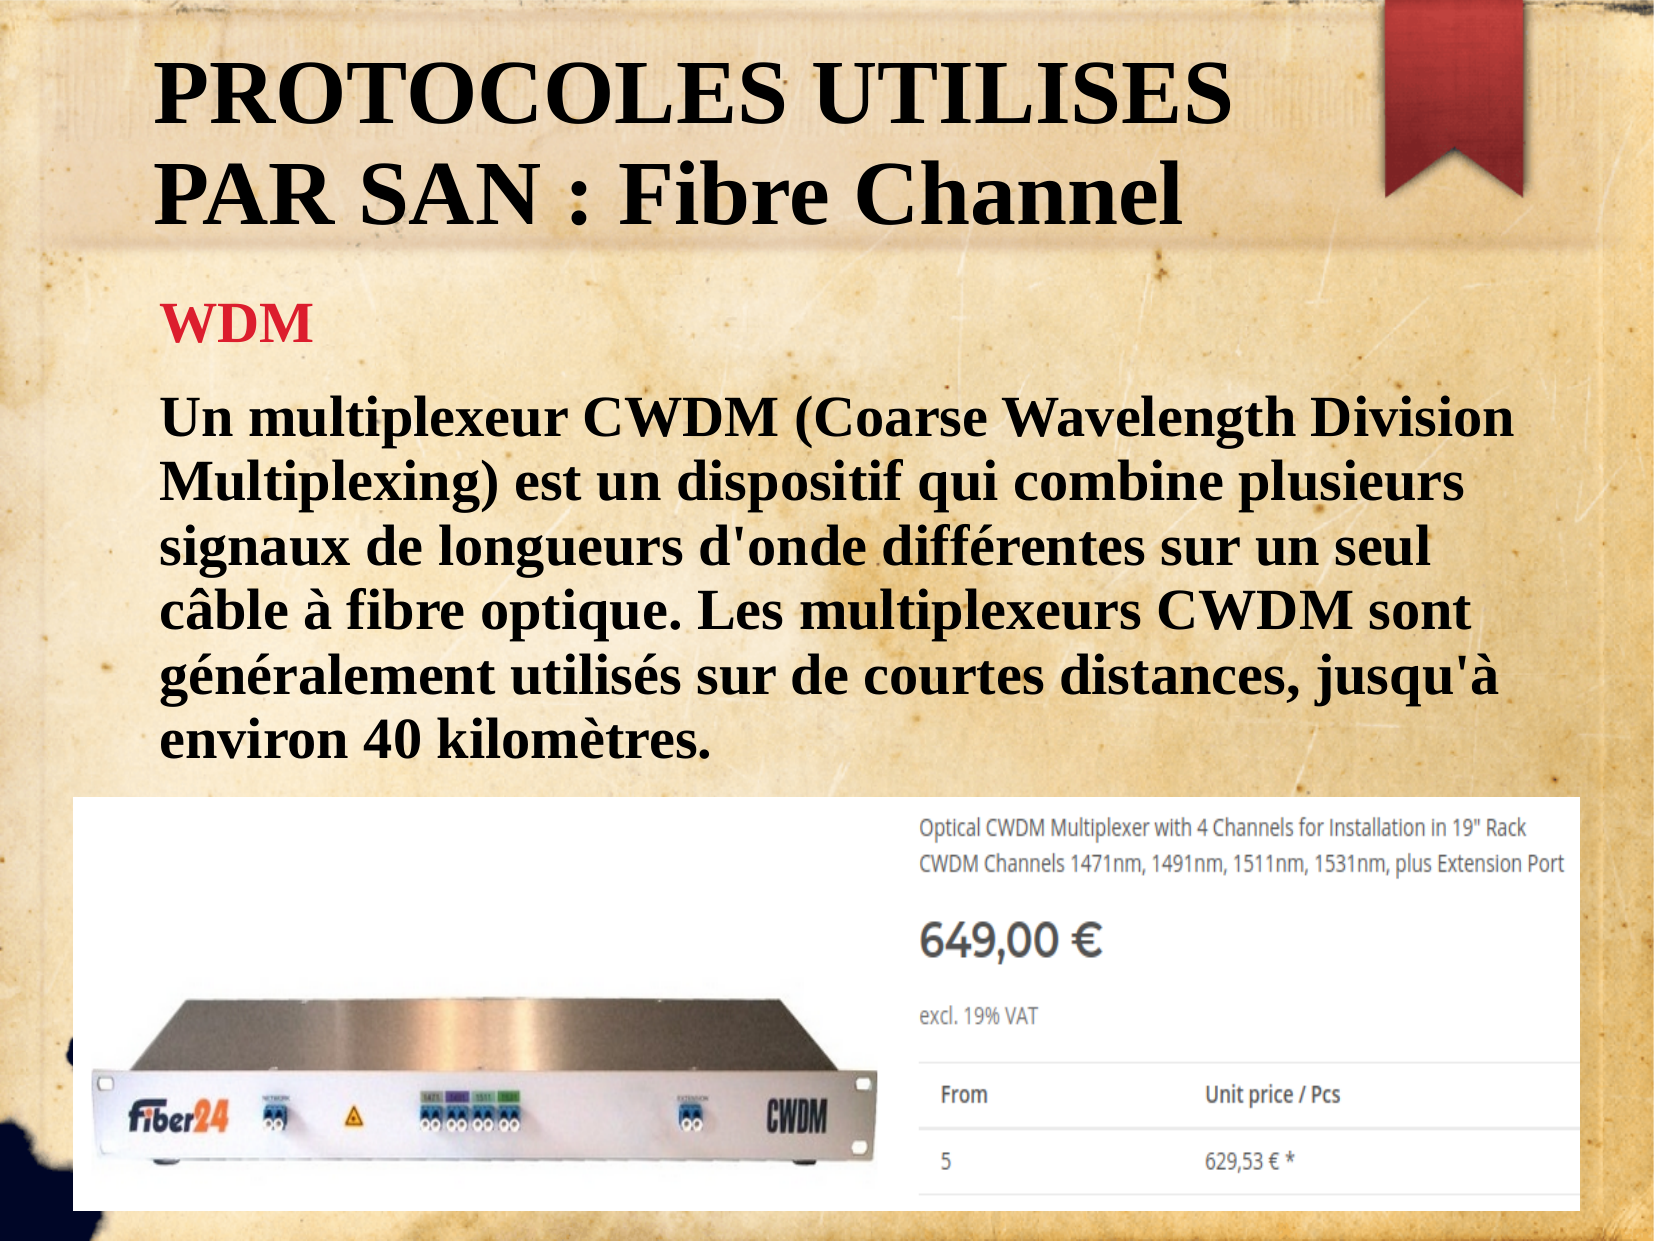

# PROTOCOLES UTILISES PAR SAN : Fibre Channel
WDM
Un multiplexeur CWDM (Coarse Wavelength Division Multiplexing) est un dispositif qui combine plusieurs signaux de longueurs d'onde différentes sur un seul câble à fibre optique. Les multiplexeurs CWDM sont généralement utilisés sur de courtes distances, jusqu'à environ 40 kilomètres.